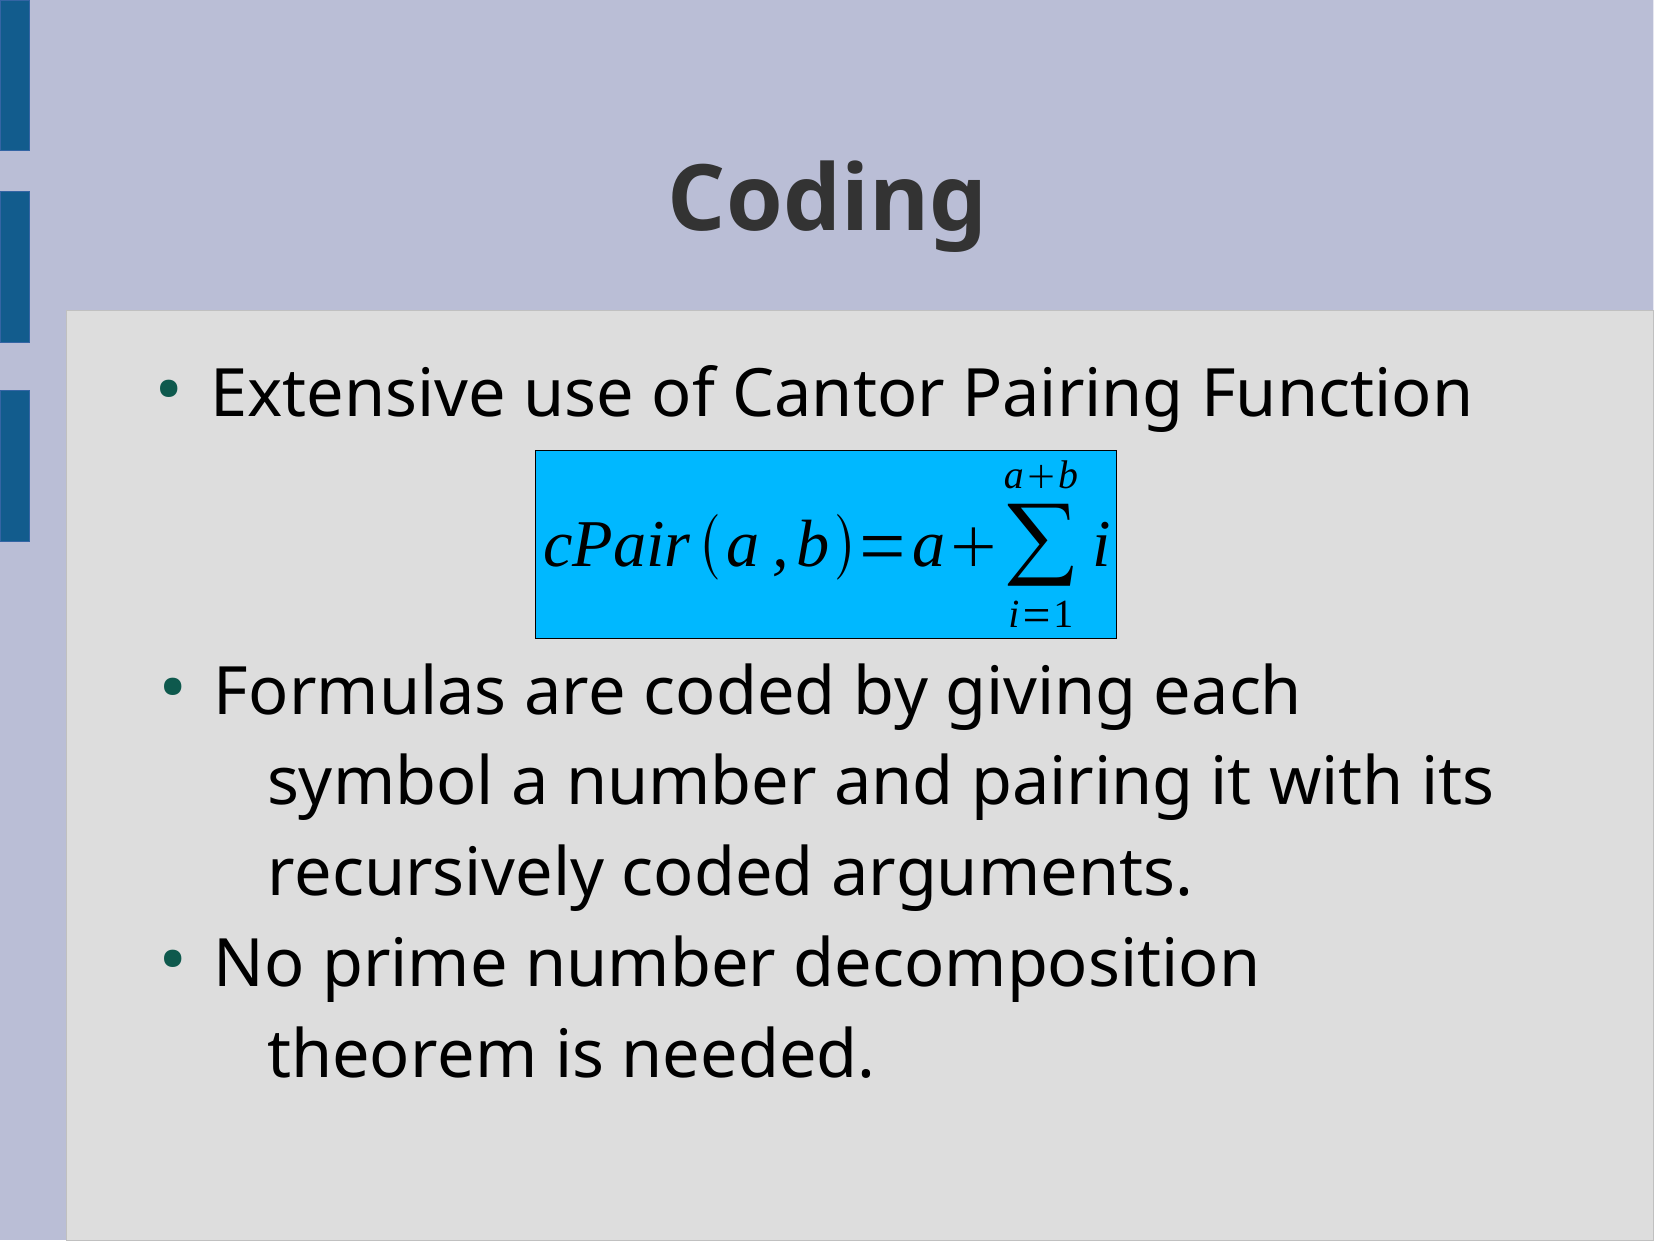

# Coding
Extensive use of Cantor Pairing Function
Formulas are coded by giving each symbol a number and pairing it with its recursively coded arguments.
No prime number decomposition theorem is needed.